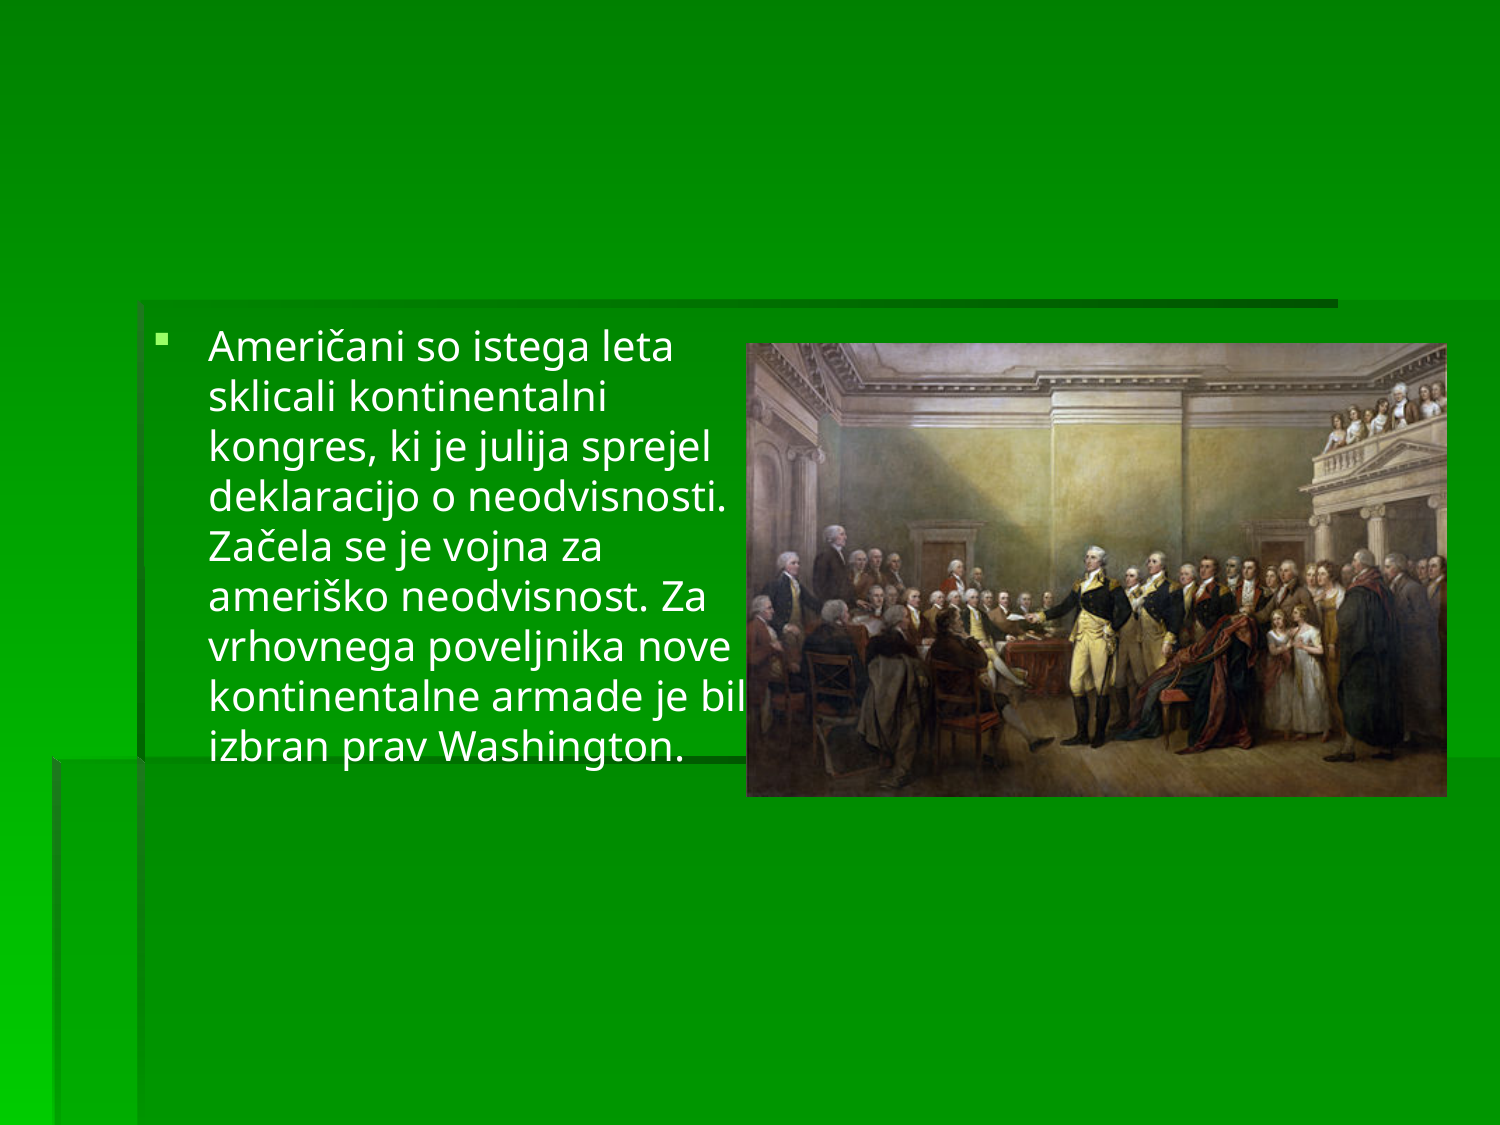

# Američani so istega leta sklicali kontinentalni kongres, ki je julija sprejel deklaracijo o neodvisnosti. Začela se je vojna za ameriško neodvisnost. Za vrhovnega poveljnika nove kontinentalne armade je bil izbran prav Washington.